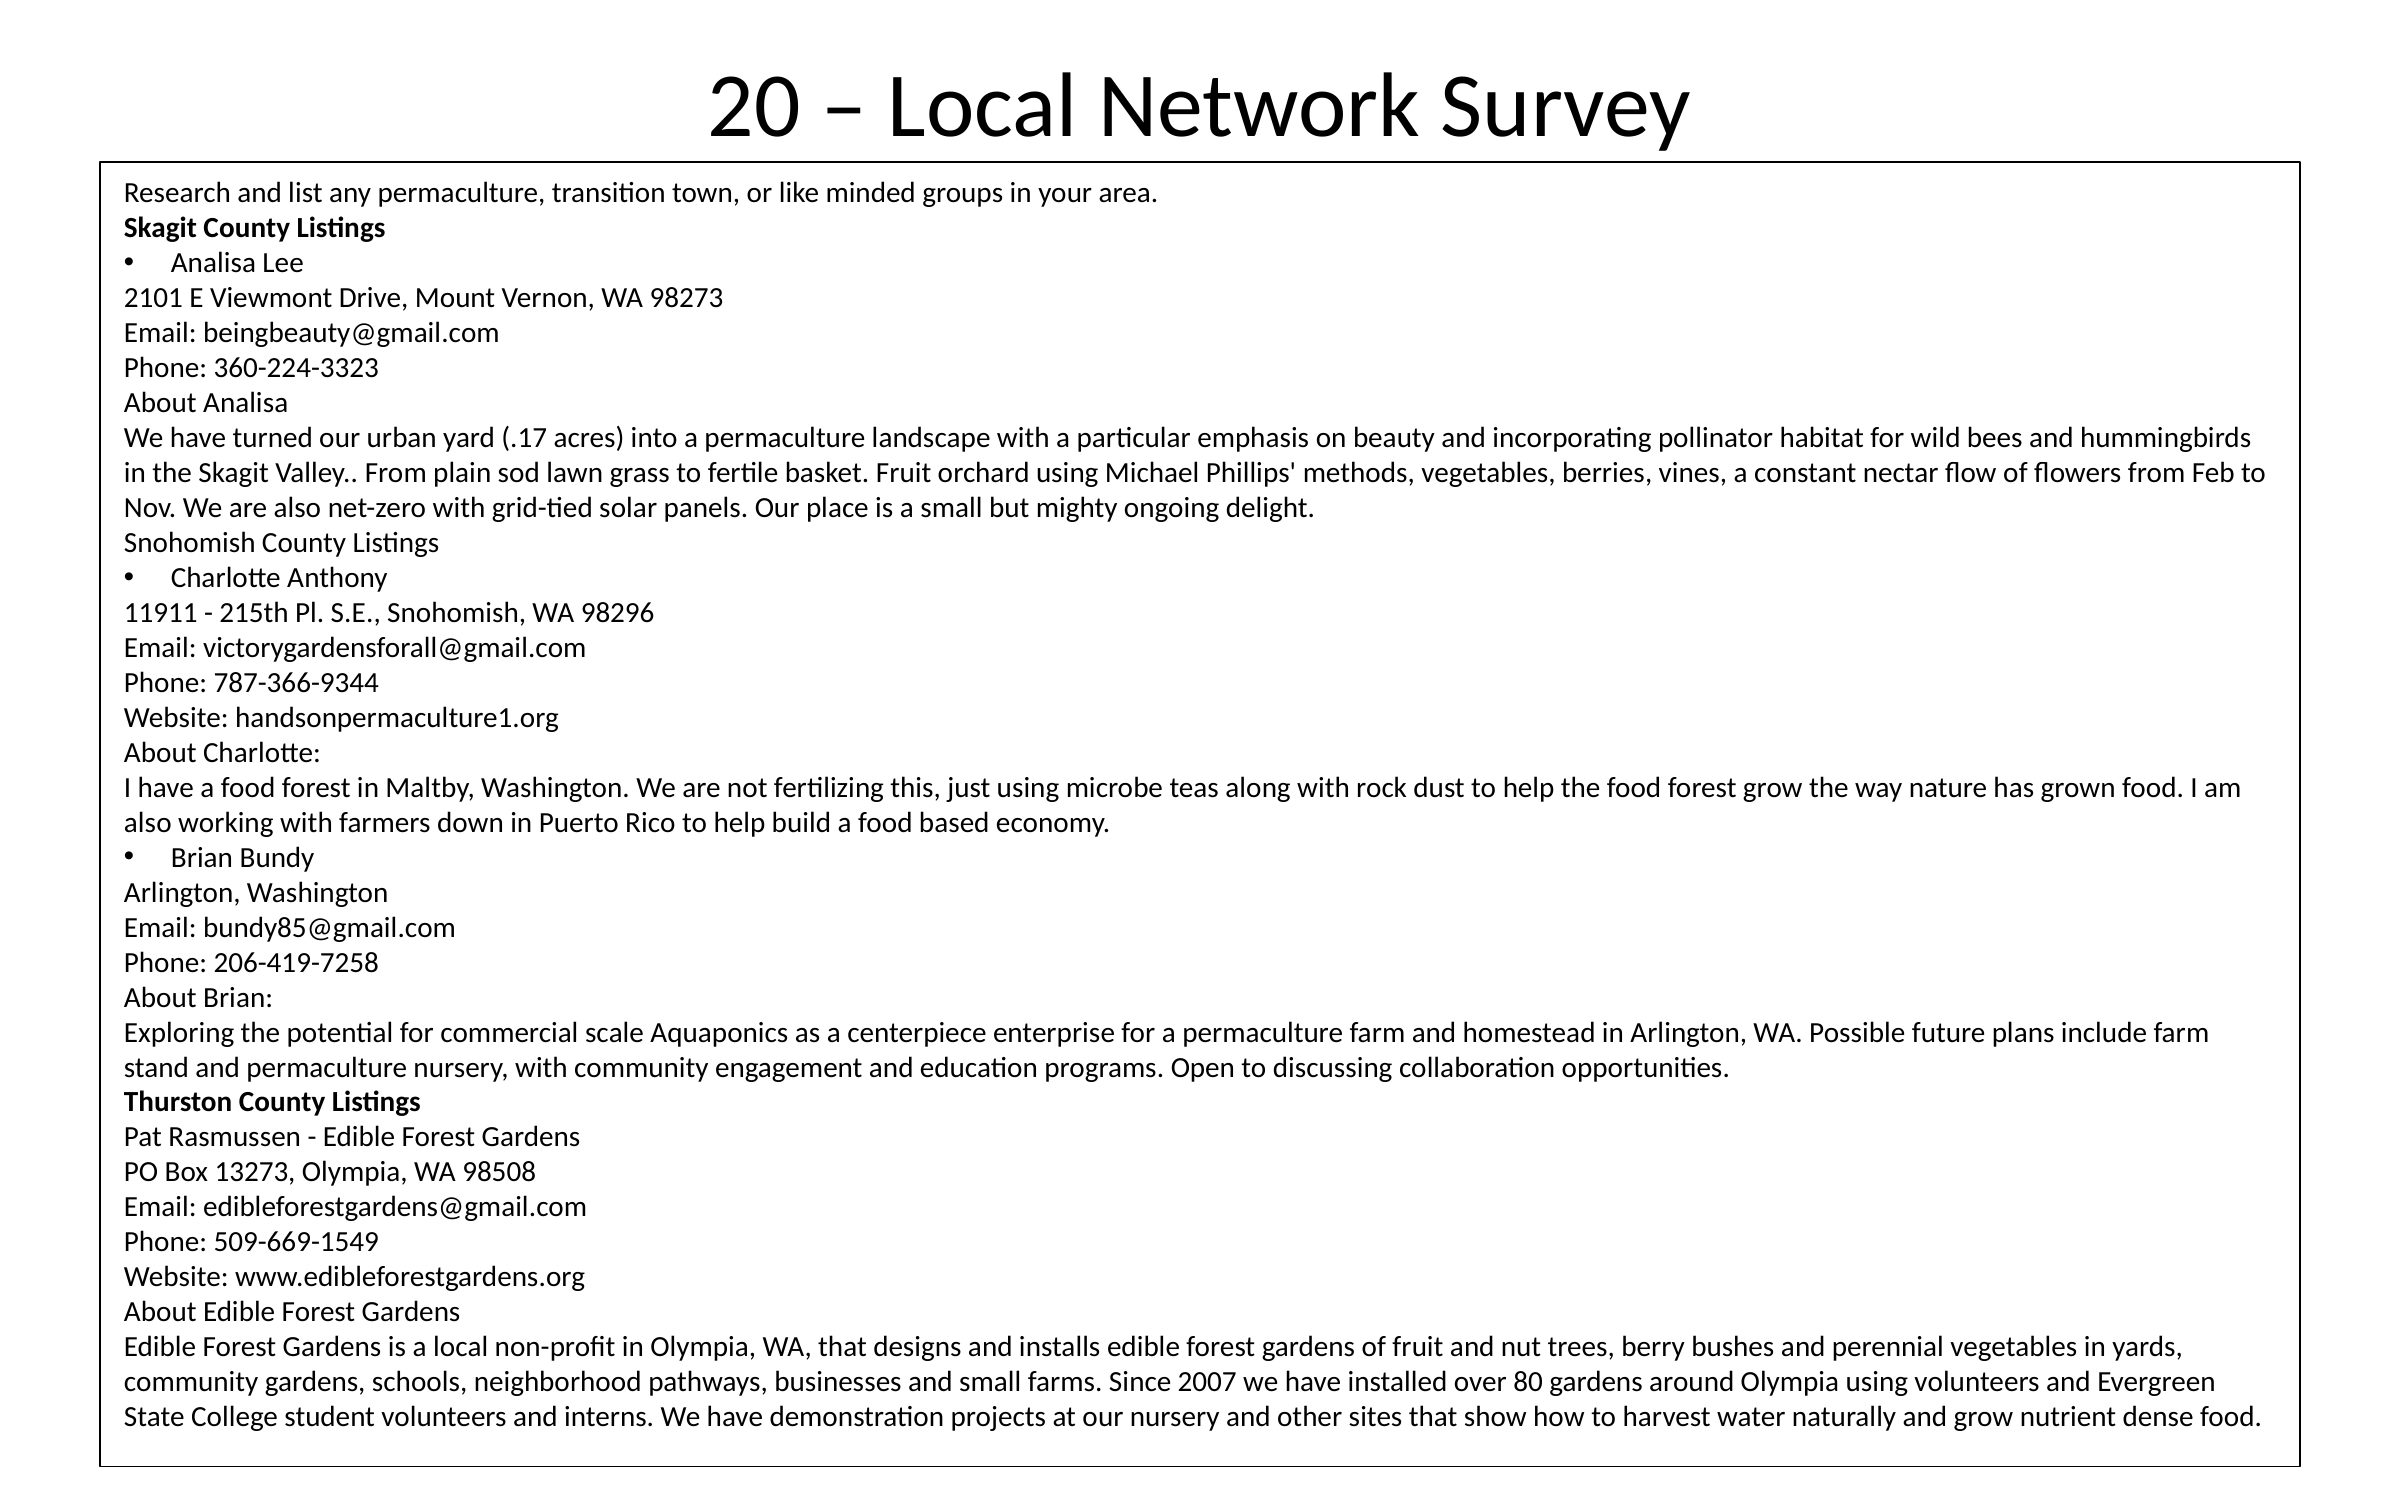

20 – Local Network Survey
Research and list any permaculture, transition town, or like minded groups in your area.
Skagit County Listings
Analisa Lee
2101 E Viewmont Drive, Mount Vernon, WA 98273
Email: beingbeauty@gmail.com
Phone: 360-224-3323
About Analisa
We have turned our urban yard (.17 acres) into a permaculture landscape with a particular emphasis on beauty and incorporating pollinator habitat for wild bees and hummingbirds in the Skagit Valley.. From plain sod lawn grass to fertile basket. Fruit orchard using Michael Phillips' methods, vegetables, berries, vines, a constant nectar flow of flowers from Feb to Nov. We are also net-zero with grid-tied solar panels. Our place is a small but mighty ongoing delight.​
Snohomish County Listings
Charlotte Anthony
11911 - 215th Pl. S.E., Snohomish, WA 98296
Email: victorygardensforall@gmail.com
Phone: 787-366-9344
Website: handsonpermaculture1.org
About Charlotte:
I have a food forest in Maltby, Washington. We are not fertilizing this, just using microbe teas along with rock dust to help the food forest grow the way nature has grown food. I am also working with farmers down in Puerto Rico to help build a food based economy.
Brian Bundy
Arlington, Washington
Email: bundy85@gmail.com
Phone: 206-419-7258
About Brian:
Exploring the potential for commercial scale Aquaponics as a centerpiece enterprise for a permaculture farm and homestead in Arlington, WA. Possible future plans include farm stand and permaculture nursery, with community engagement and education programs. Open to discussing collaboration opportunities.
Thurston County Listings
Pat Rasmussen - Edible Forest Gardens
PO Box 13273, Olympia, WA 98508
Email: edibleforestgardens@gmail.com
Phone: 509-669-1549
Website: www.edibleforestgardens.org
About Edible Forest Gardens
Edible Forest Gardens is a local non-profit in Olympia, WA, that designs and installs edible forest gardens of fruit and nut trees, berry bushes and perennial vegetables in yards, community gardens, schools, neighborhood pathways, businesses and small farms. Since 2007 we have installed over 80 gardens around Olympia using volunteers and Evergreen State College student volunteers and interns. We have demonstration projects at our nursery and other sites that show how to harvest water naturally and grow nutrient dense food.